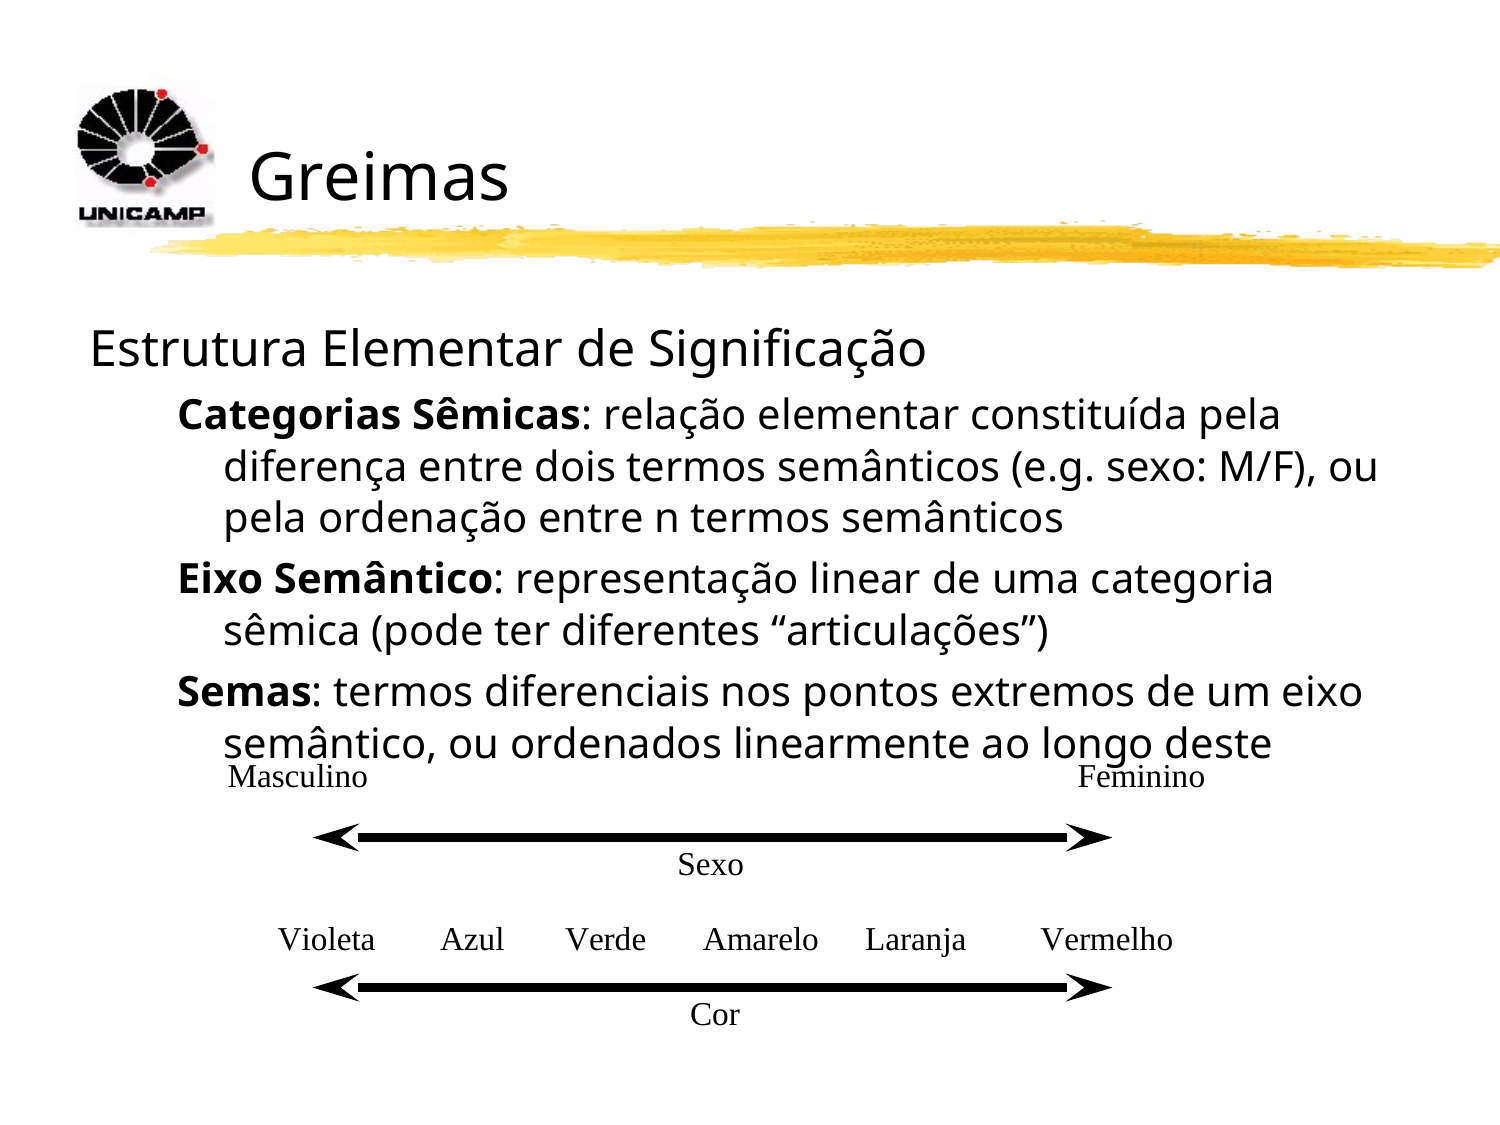

# Greimas
Estrutura Elementar de Significação
Categorias Sêmicas: relação elementar constituída pela diferença entre dois termos semânticos (e.g. sexo: M/F), ou pela ordenação entre n termos semânticos
Eixo Semântico: representação linear de uma categoria sêmica (pode ter diferentes “articulações”)
Semas: termos diferenciais nos pontos extremos de um eixo semântico, ou ordenados linearmente ao longo deste
Masculino
Feminino
Sexo
Violeta
Azul
Verde
Amarelo
Laranja
Vermelho
Cor